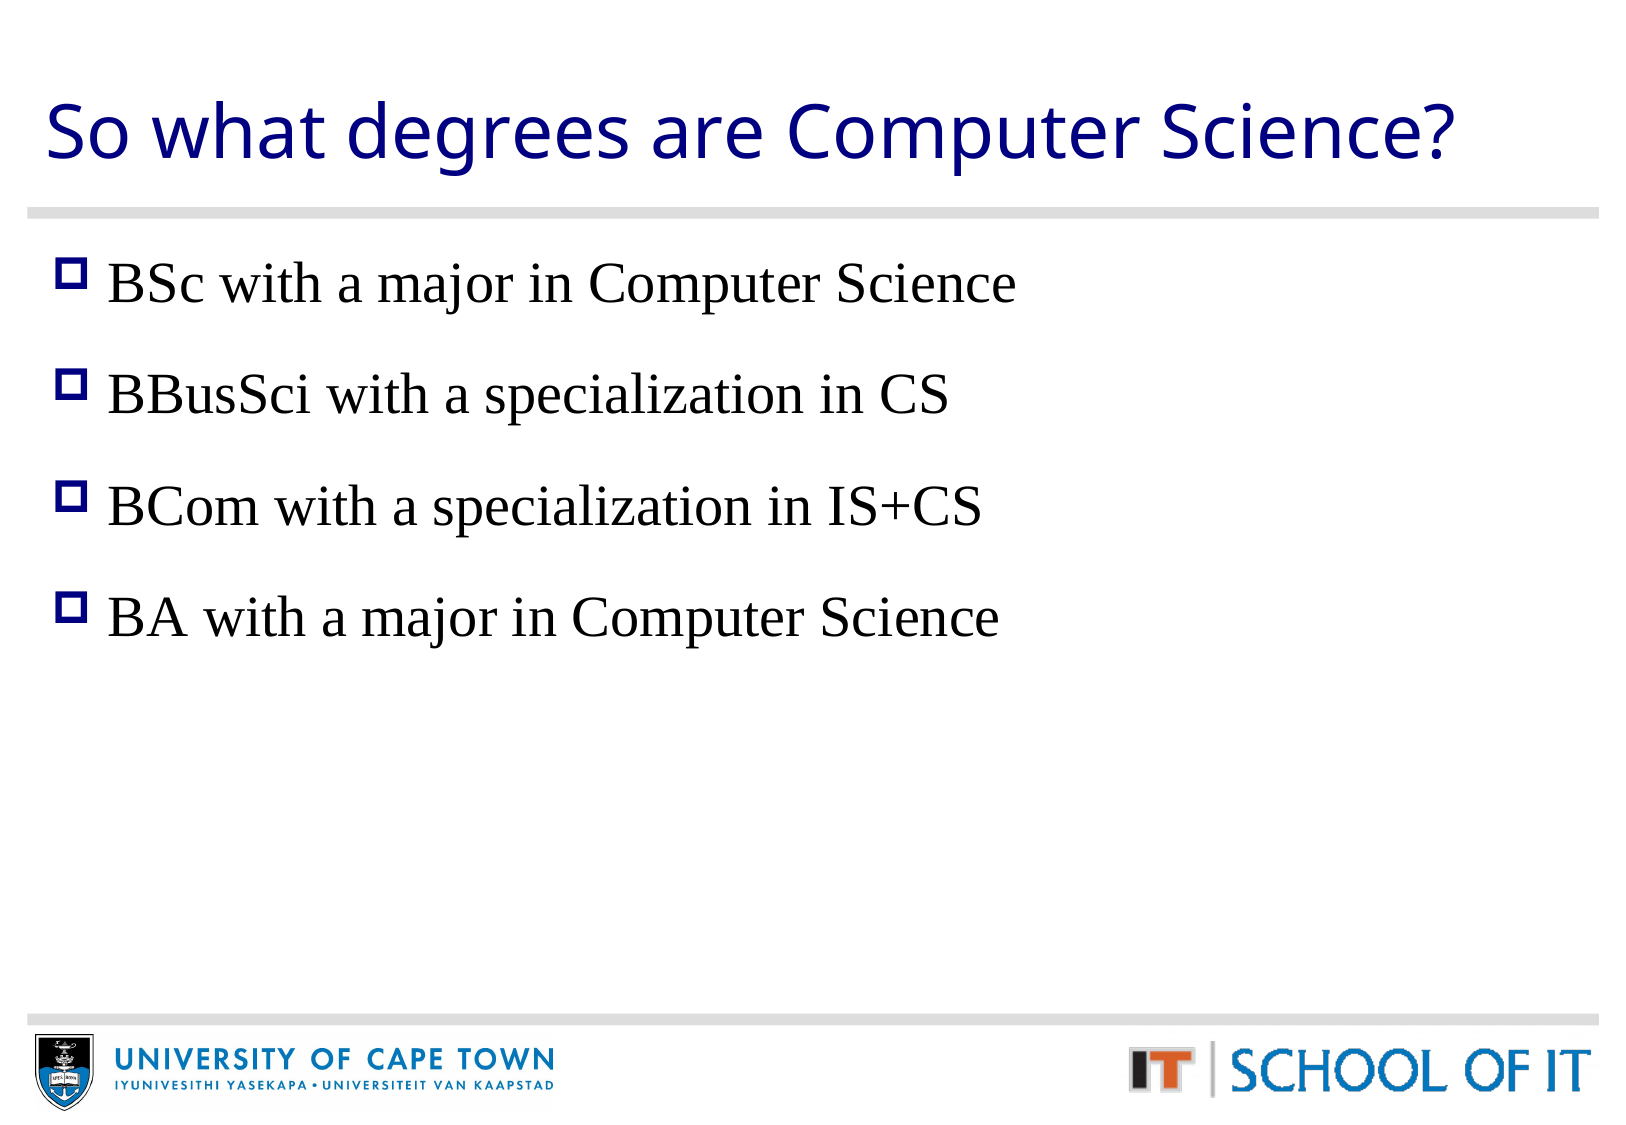

# So what degrees are Computer Science?
BSc with a major in Computer Science
BBusSci with a specialization in CS
BCom with a specialization in IS+CS
BA with a major in Computer Science